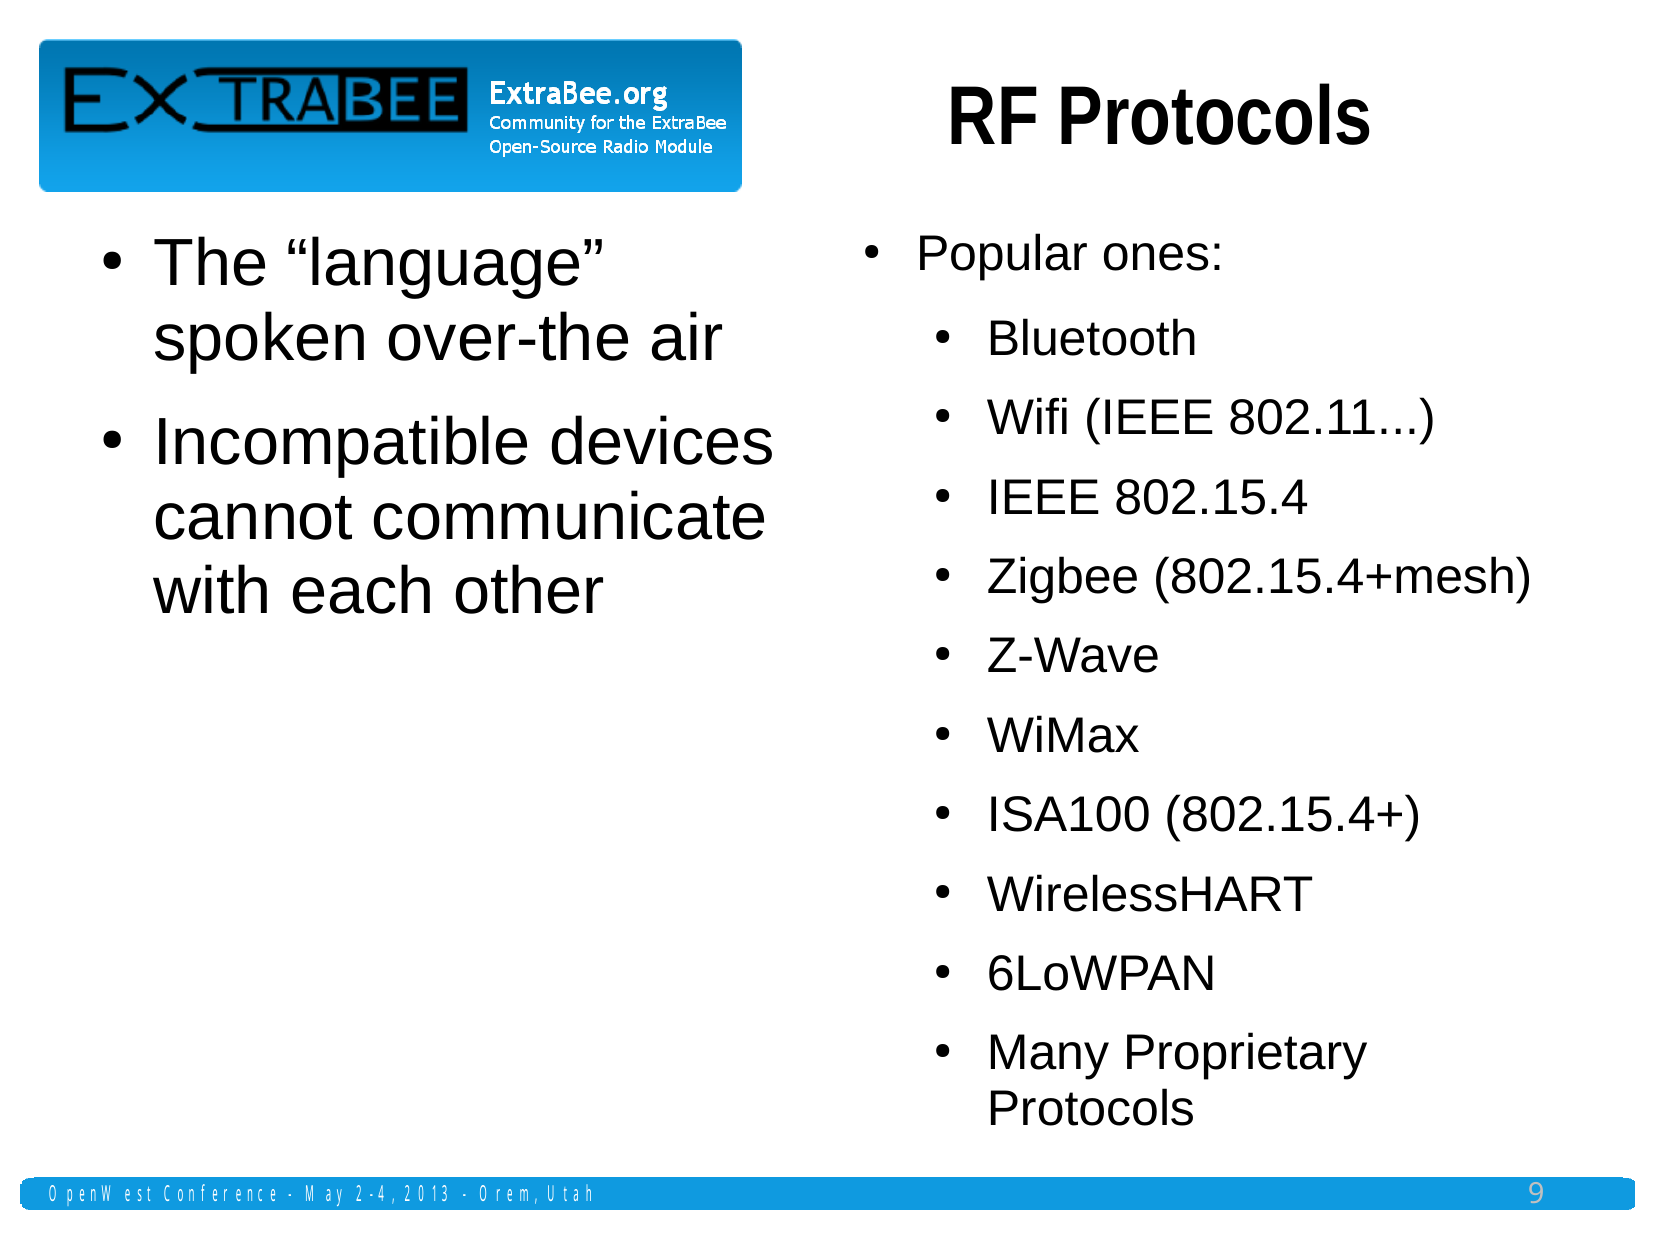

# RF Protocols
The “language” spoken over-the air
Incompatible devices cannot communicate with each other
Popular ones:
Bluetooth
Wifi (IEEE 802.11...)
IEEE 802.15.4
Zigbee (802.15.4+mesh)
Z-Wave
WiMax
ISA100 (802.15.4+)
WirelessHART
6LoWPAN
Many Proprietary Protocols